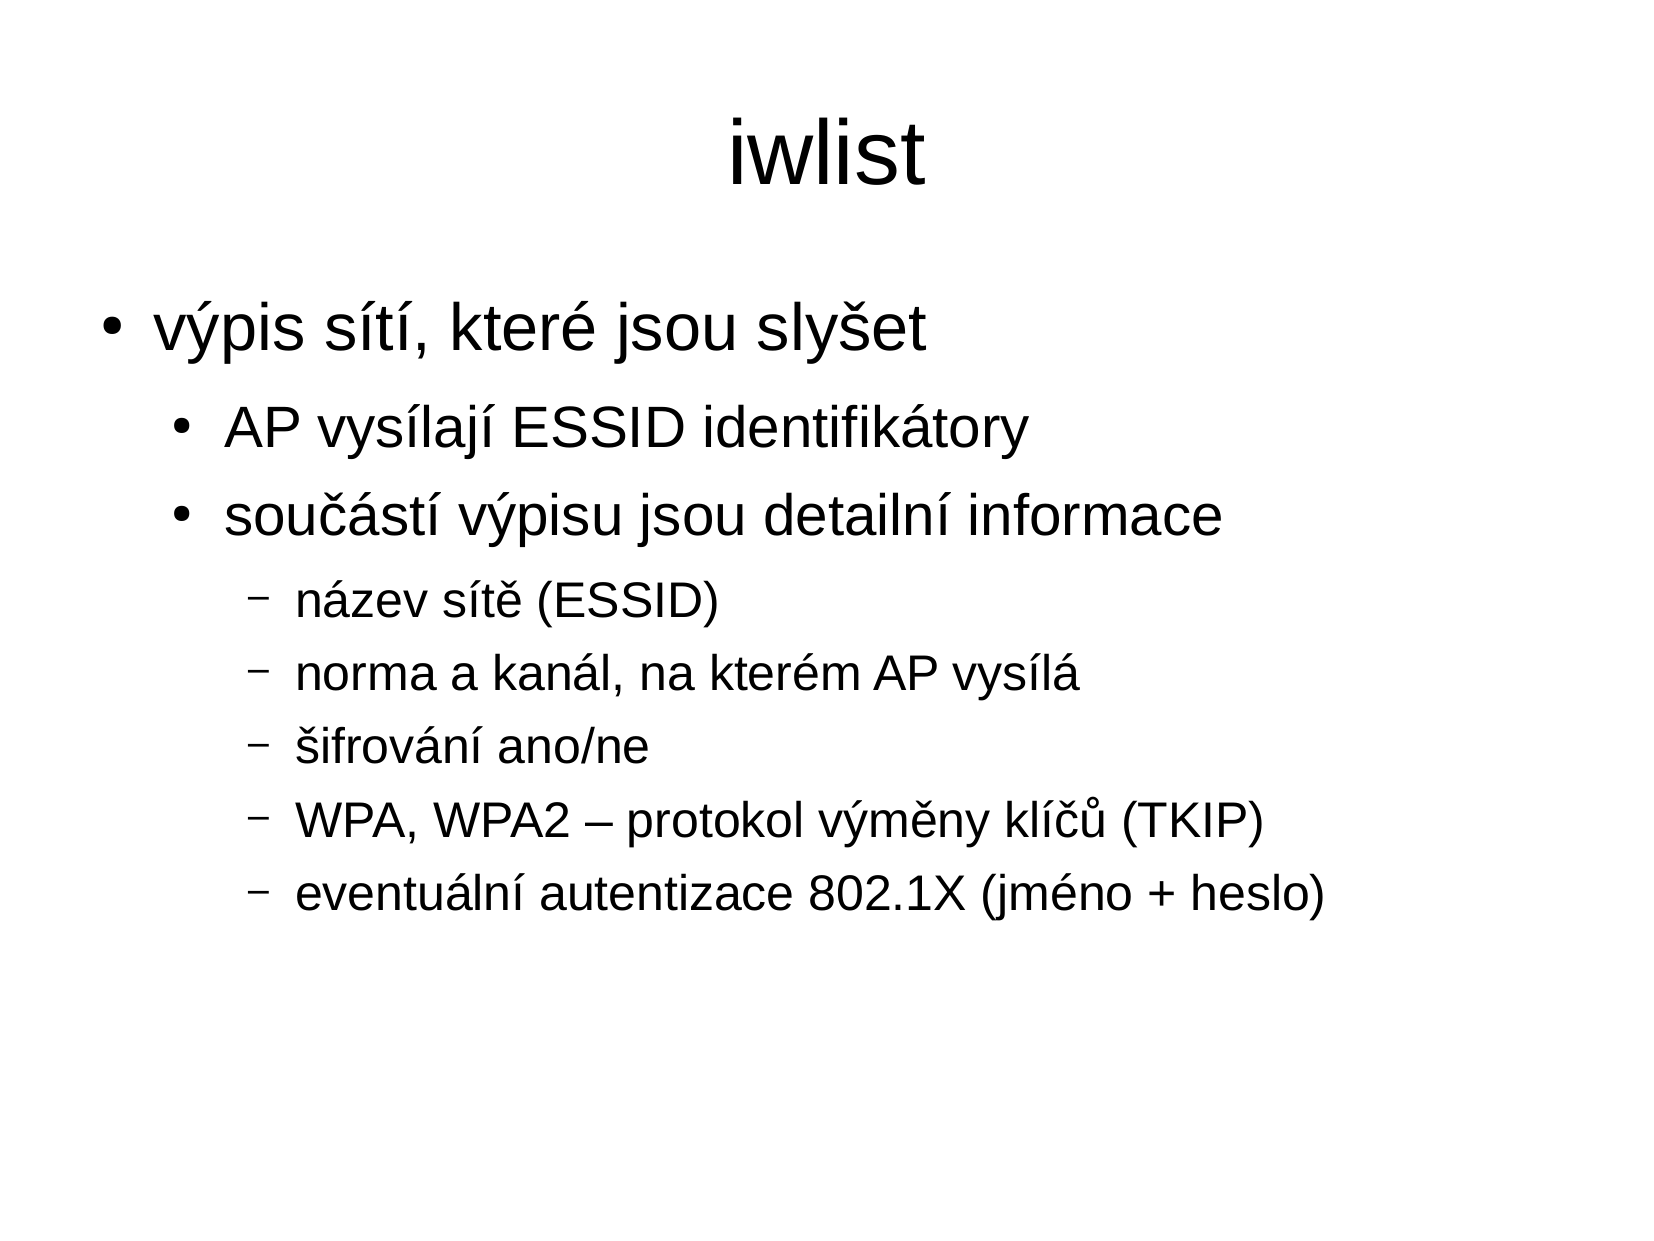

# iwlist
výpis sítí, které jsou slyšet
AP vysílají ESSID identifikátory
součástí výpisu jsou detailní informace
název sítě (ESSID)
norma a kanál, na kterém AP vysílá
šifrování ano/ne
WPA, WPA2 – protokol výměny klíčů (TKIP)
eventuální autentizace 802.1X (jméno + heslo)